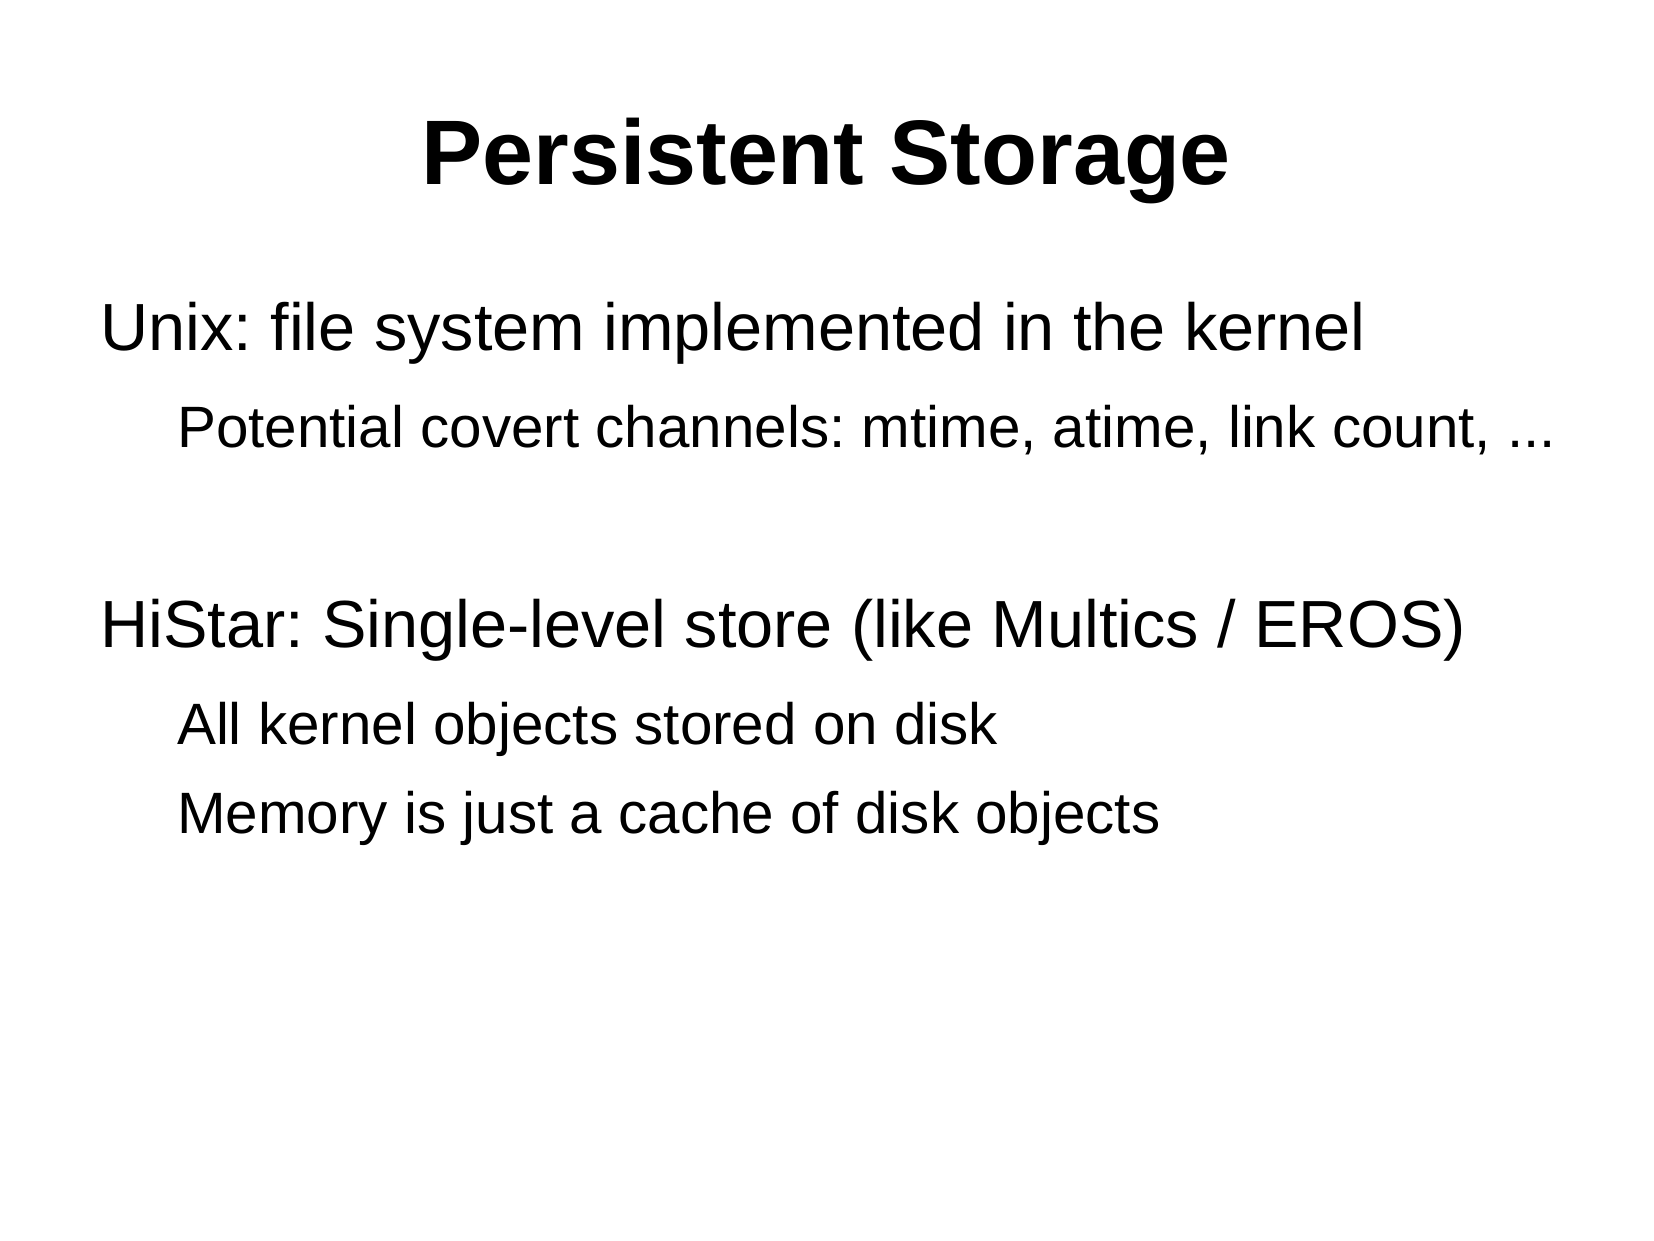

# Persistent Storage
Unix: file system implemented in the kernel
Potential covert channels: mtime, atime, link count, ...
HiStar: Single-level store (like Multics / EROS)
All kernel objects stored on disk
Memory is just a cache of disk objects